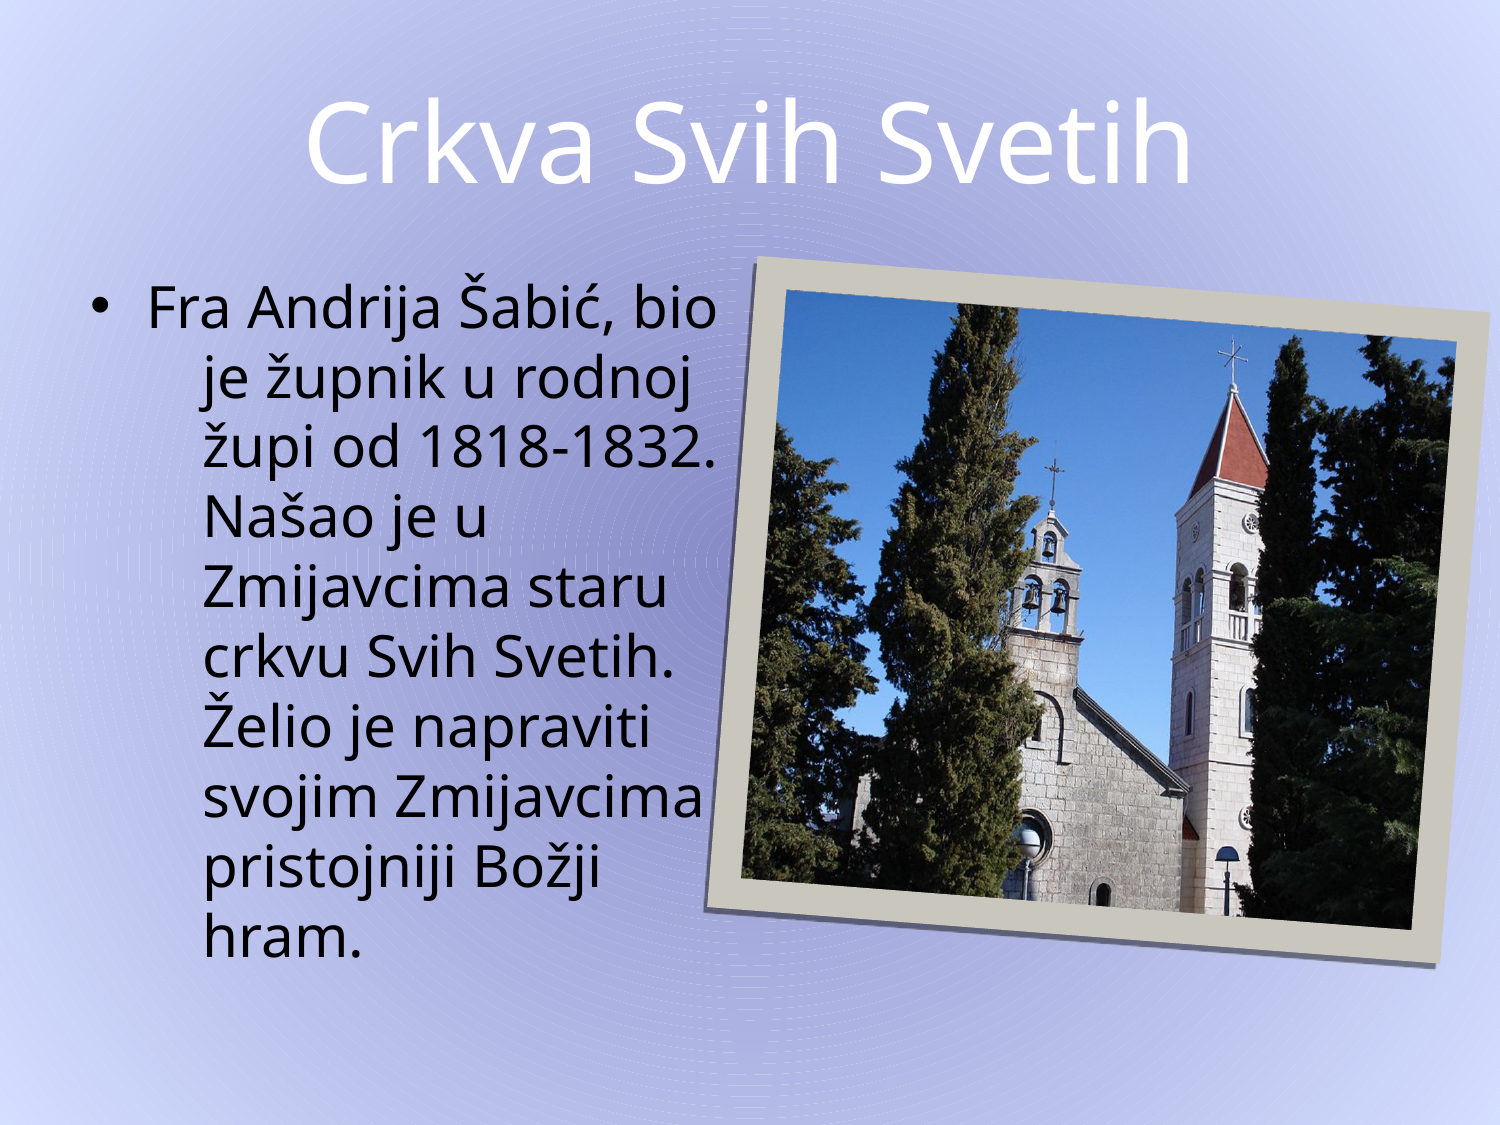

# Crkva Svih Svetih
Fra Andrija Šabić, bio je župnik u rodnoj župi od 1818-1832. Našao je u Zmijavcima staru crkvu Svih Svetih. Želio je napraviti svojim Zmijavcima pristojniji Božji hram.